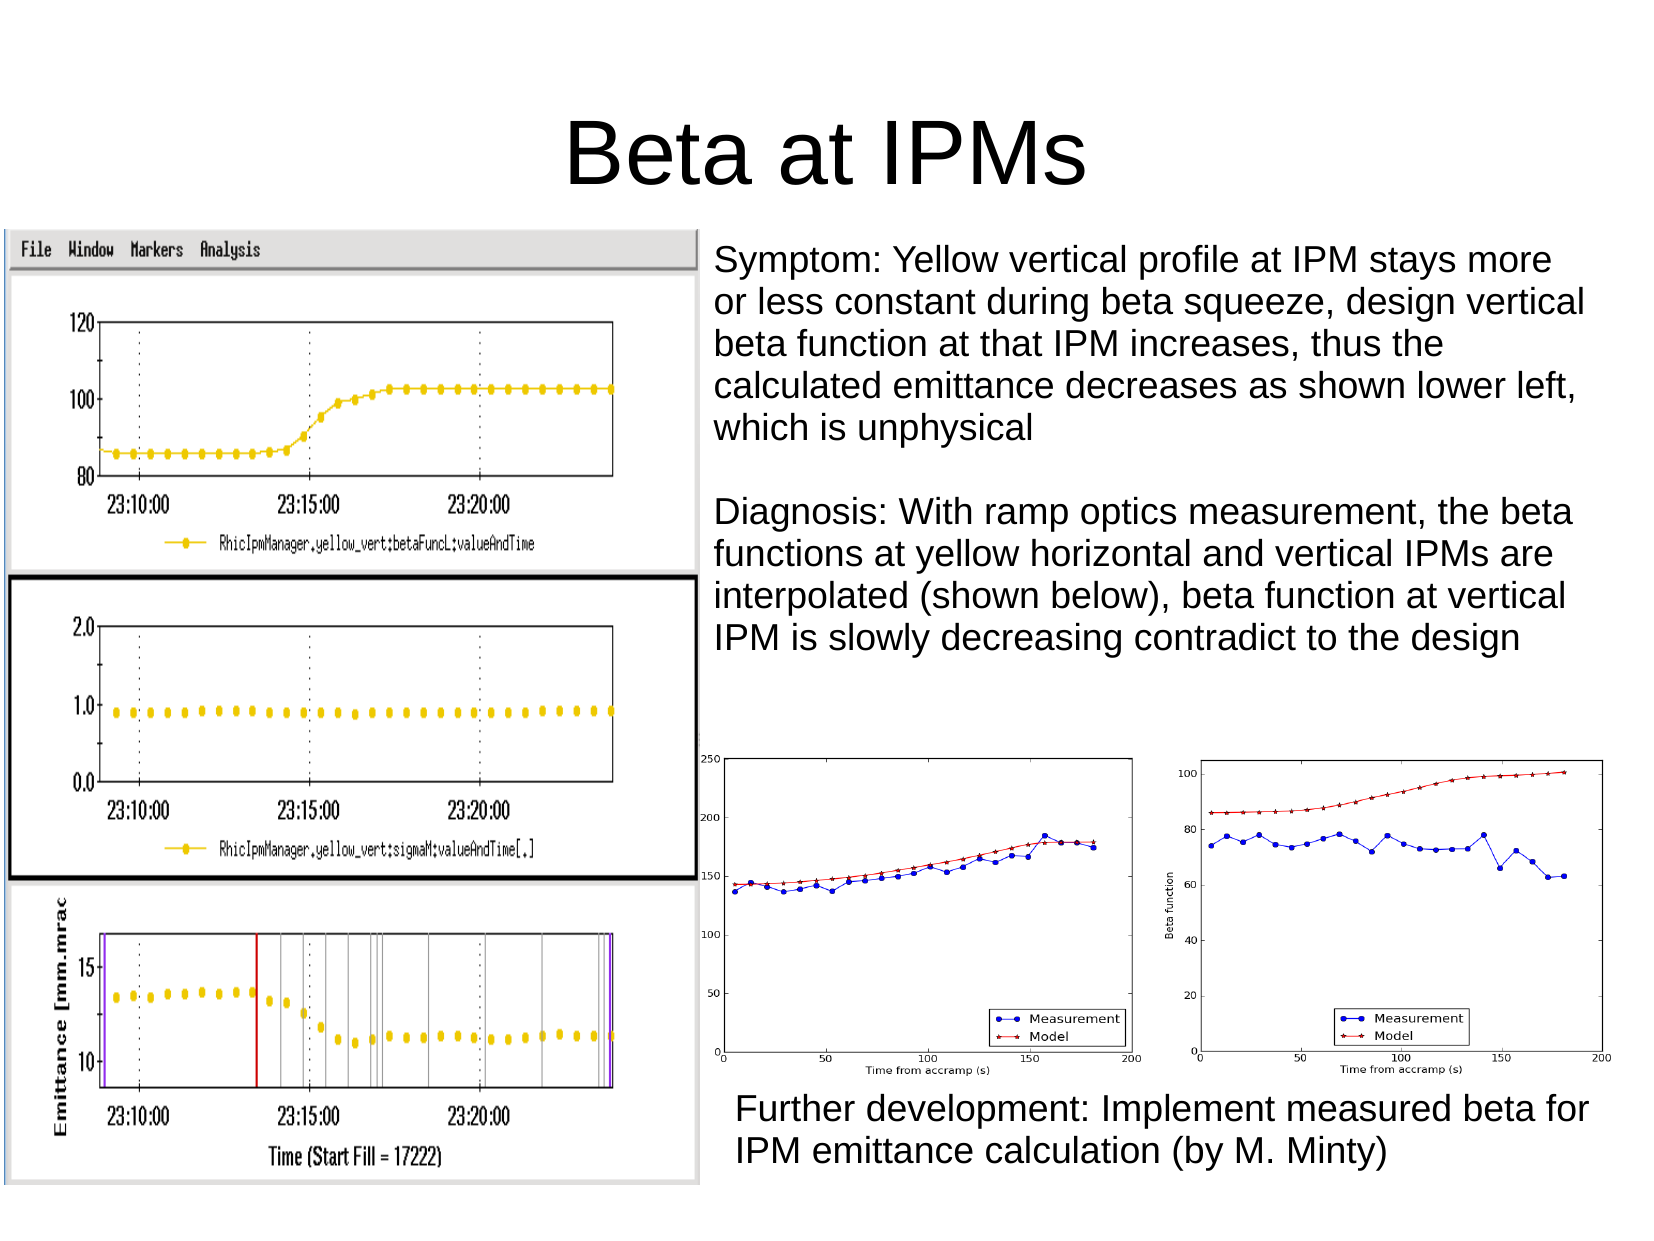

# Beta at IPMs
Symptom: Yellow vertical profile at IPM stays more or less constant during beta squeeze, design vertical beta function at that IPM increases, thus the calculated emittance decreases as shown lower left, which is unphysical
Diagnosis: With ramp optics measurement, the beta functions at yellow horizontal and vertical IPMs are interpolated (shown below), beta function at vertical IPM is slowly decreasing contradict to the design
Further development: Implement measured beta for IPM emittance calculation (by M. Minty)